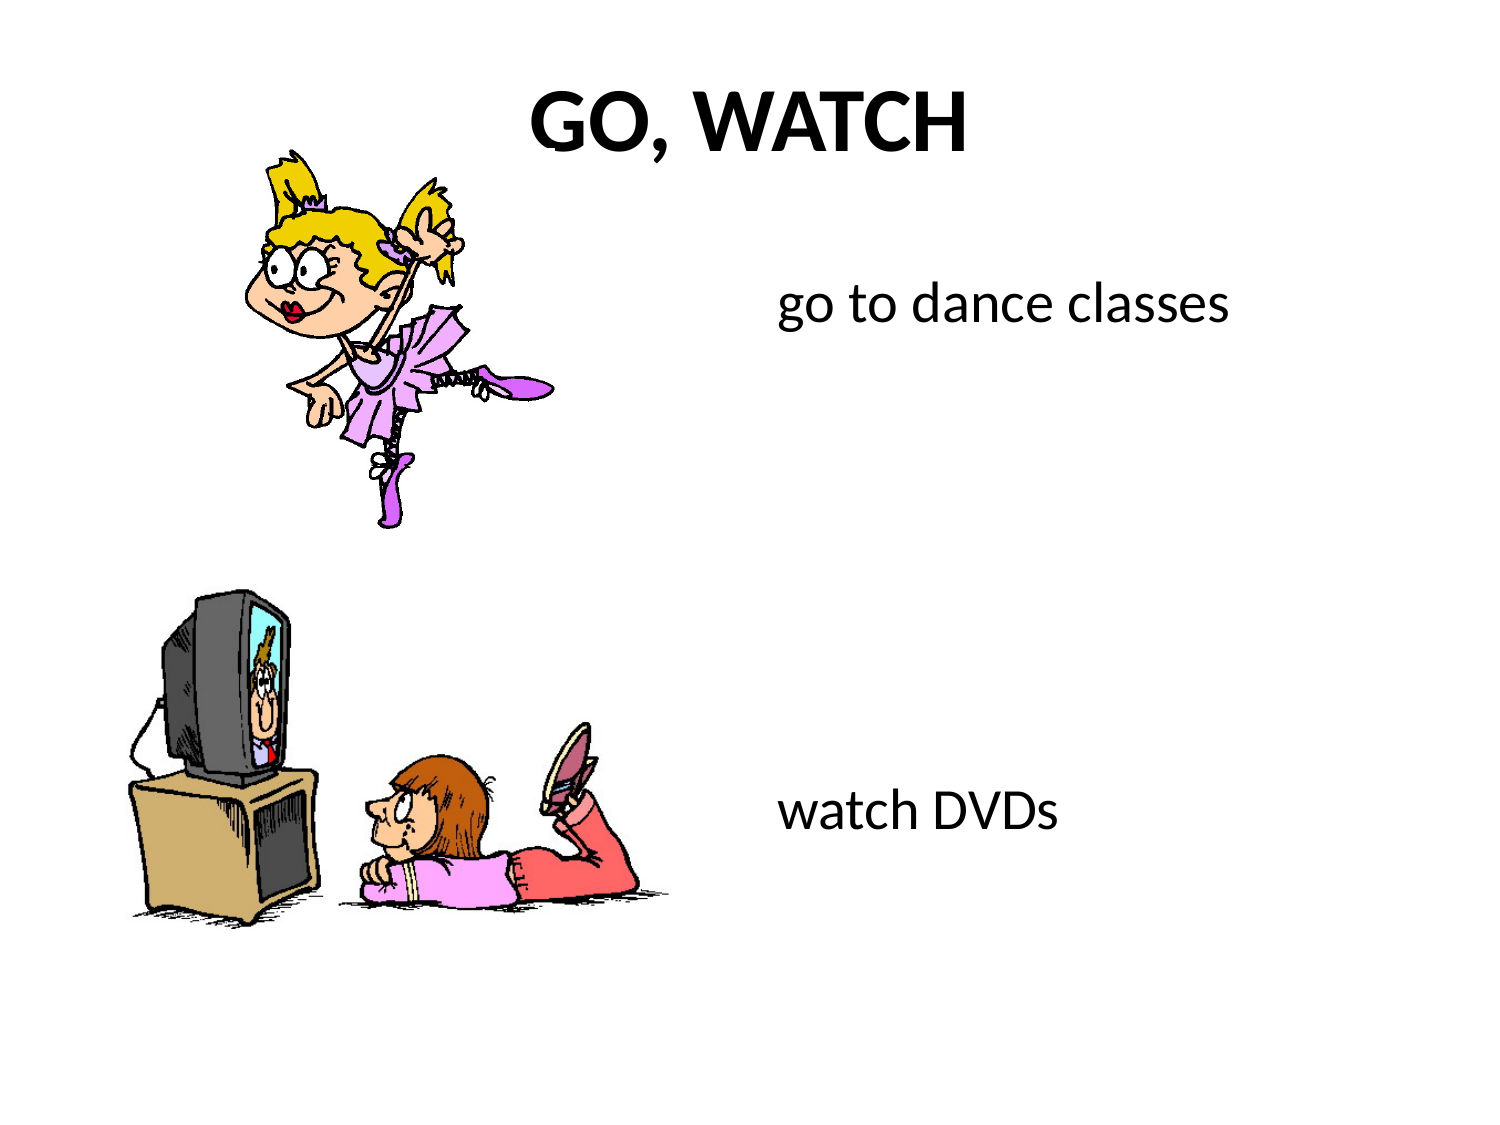

# GO, WATCH
go to dance classes
watch DVDs